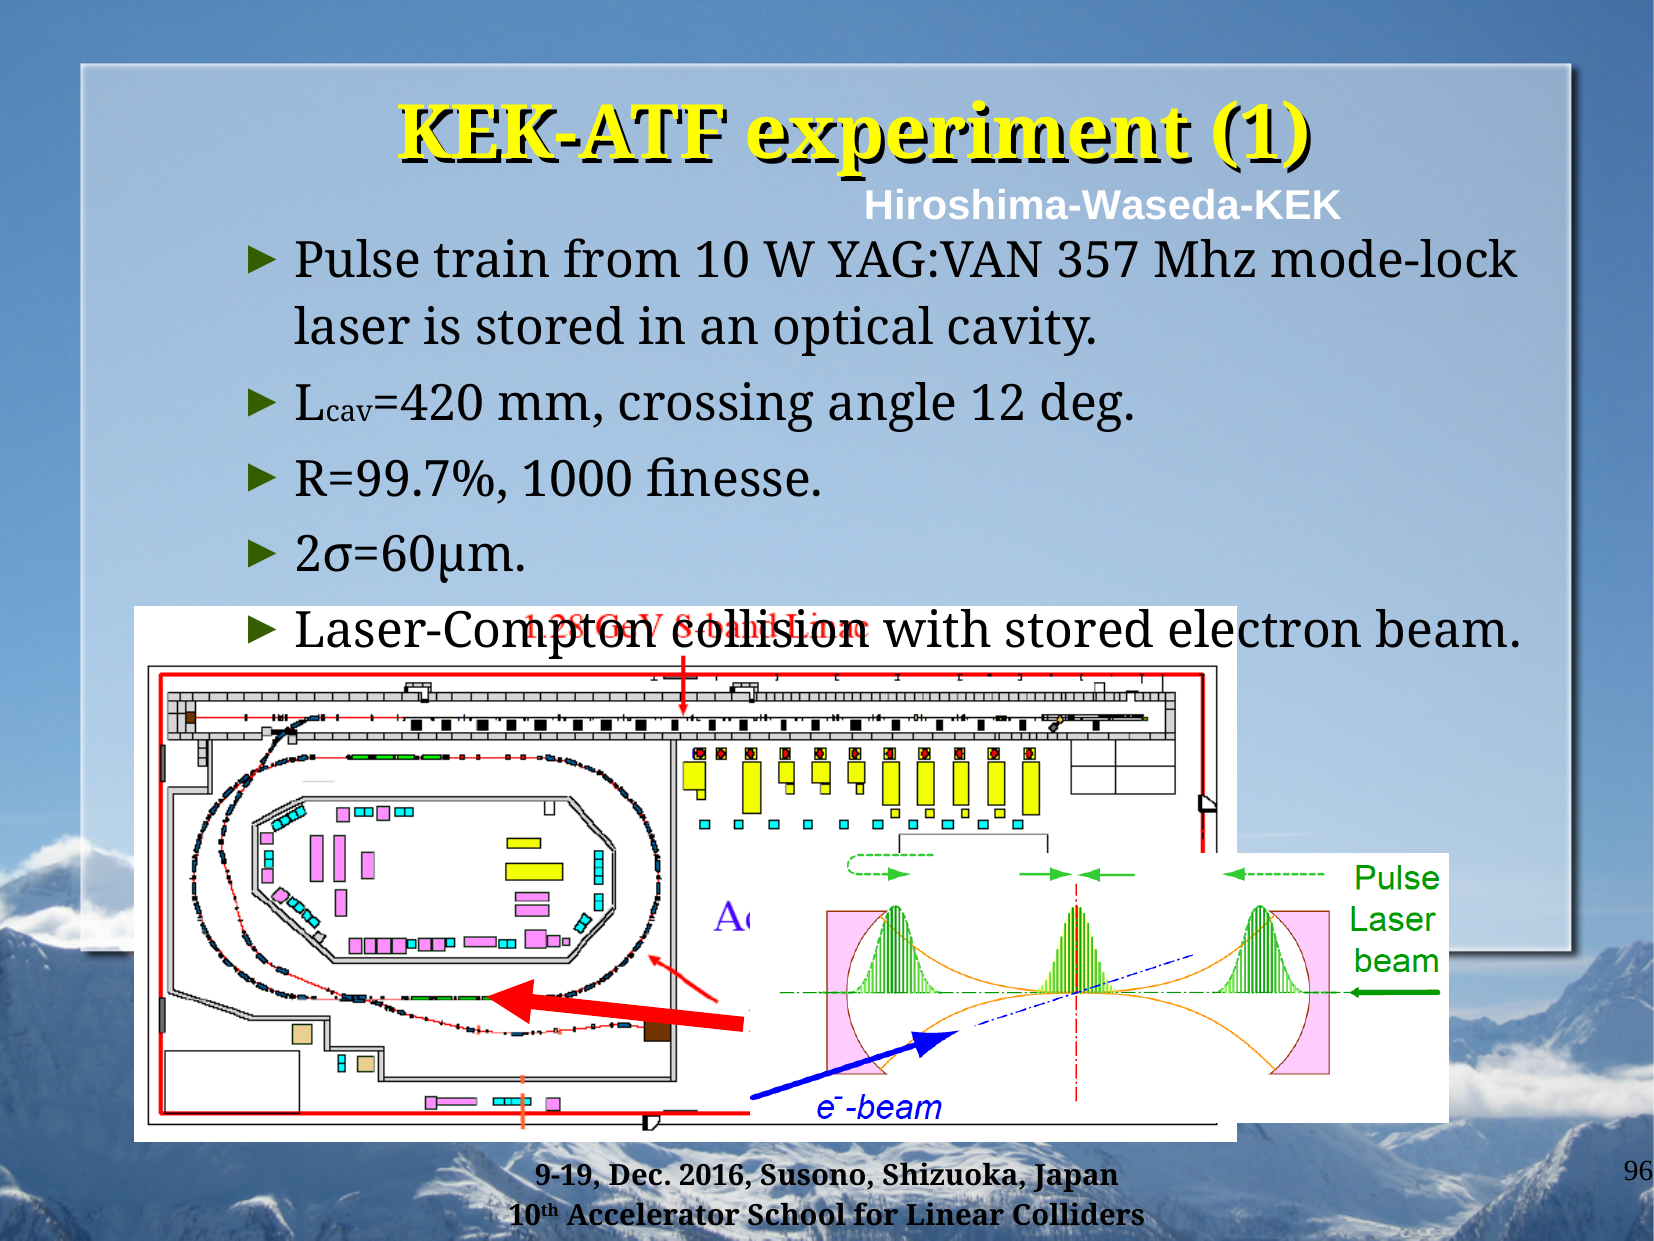

# KEK-ATF experiment (1)
Hiroshima-Waseda-KEK
Pulse train from 10 W YAG:VAN 357 Mhz mode-lock laser is stored in an optical cavity.
Lcav=420 mm, crossing angle 12 deg.
R=99.7%, 1000 finesse.
2σ=60μm.
Laser-Compton collision with stored electron beam.
96